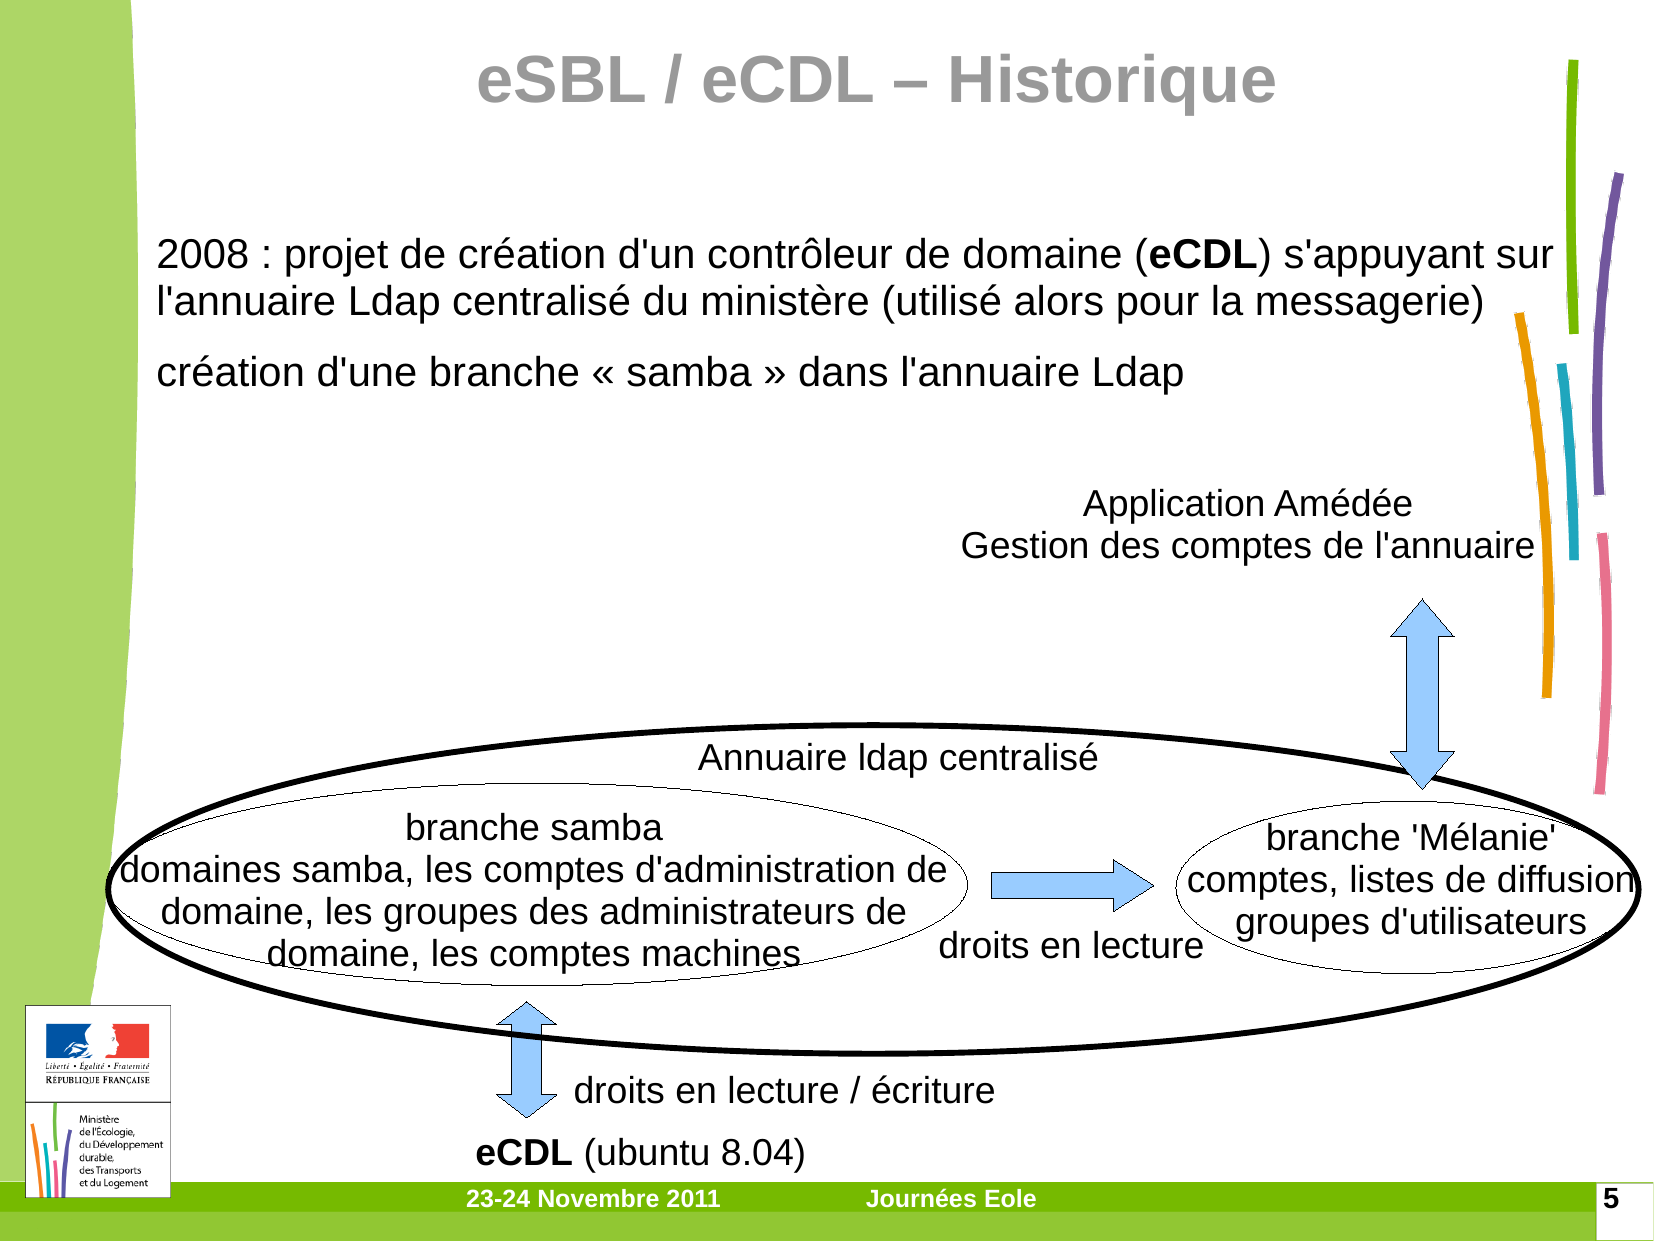

# eSBL / eCDL – Historique
2008 : projet de création d'un contrôleur de domaine (eCDL) s'appuyant sur l'annuaire Ldap centralisé du ministère (utilisé alors pour la messagerie)
création d'une branche « samba » dans l'annuaire Ldap
Application Amédée
Gestion des comptes de l'annuaire
Annuaire ldap centralisé
branche samba
domaines samba, les comptes d'administration de domaine, les groupes des administrateurs de domaine, les comptes machines
branche 'Mélanie'
comptes, listes de diffusion groupes d'utilisateurs
droits en lecture
droits en lecture / écriture
eCDL (ubuntu 8.04)
5
 SG/SPSSI/PSI septembre 2011
Schéma directeur des SI